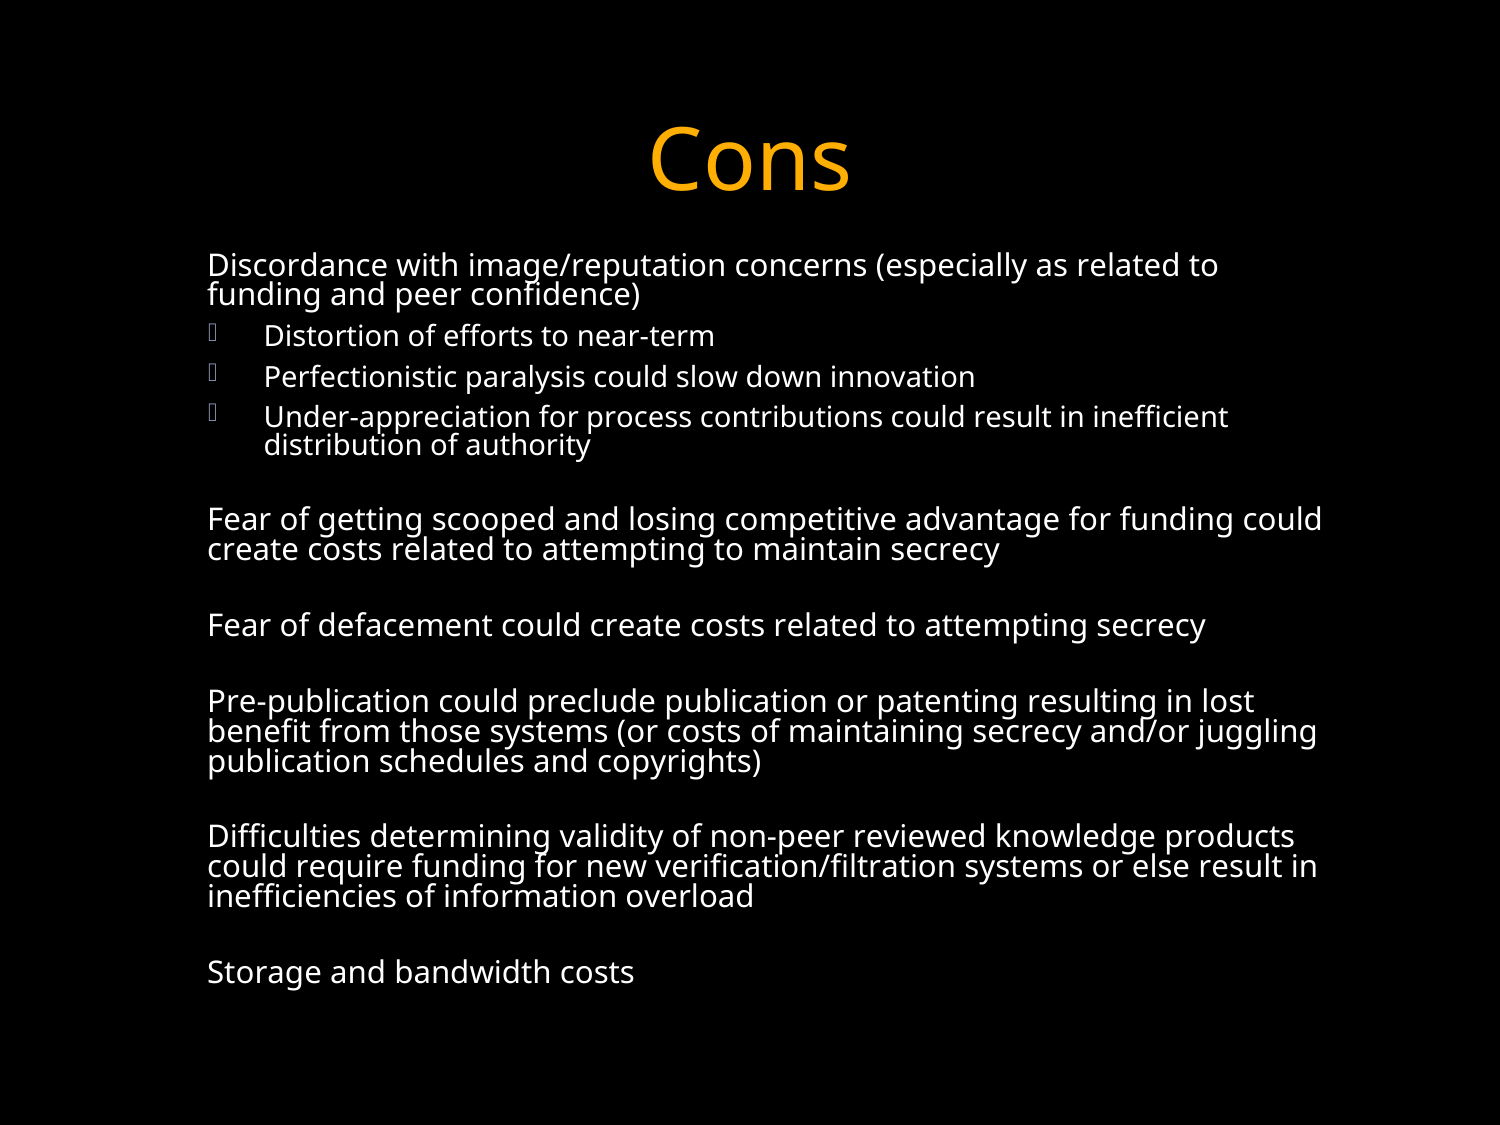

# Cons
Discordance with image/reputation concerns (especially as related to funding and peer confidence)
Distortion of efforts to near-term
Perfectionistic paralysis could slow down innovation
Under-appreciation for process contributions could result in inefficient distribution of authority
Fear of getting scooped and losing competitive advantage for funding could create costs related to attempting to maintain secrecy
Fear of defacement could create costs related to attempting secrecy
Pre-publication could preclude publication or patenting resulting in lost benefit from those systems (or costs of maintaining secrecy and/or juggling publication schedules and copyrights)
Difficulties determining validity of non-peer reviewed knowledge products could require funding for new verification/filtration systems or else result in inefficiencies of information overload
Storage and bandwidth costs